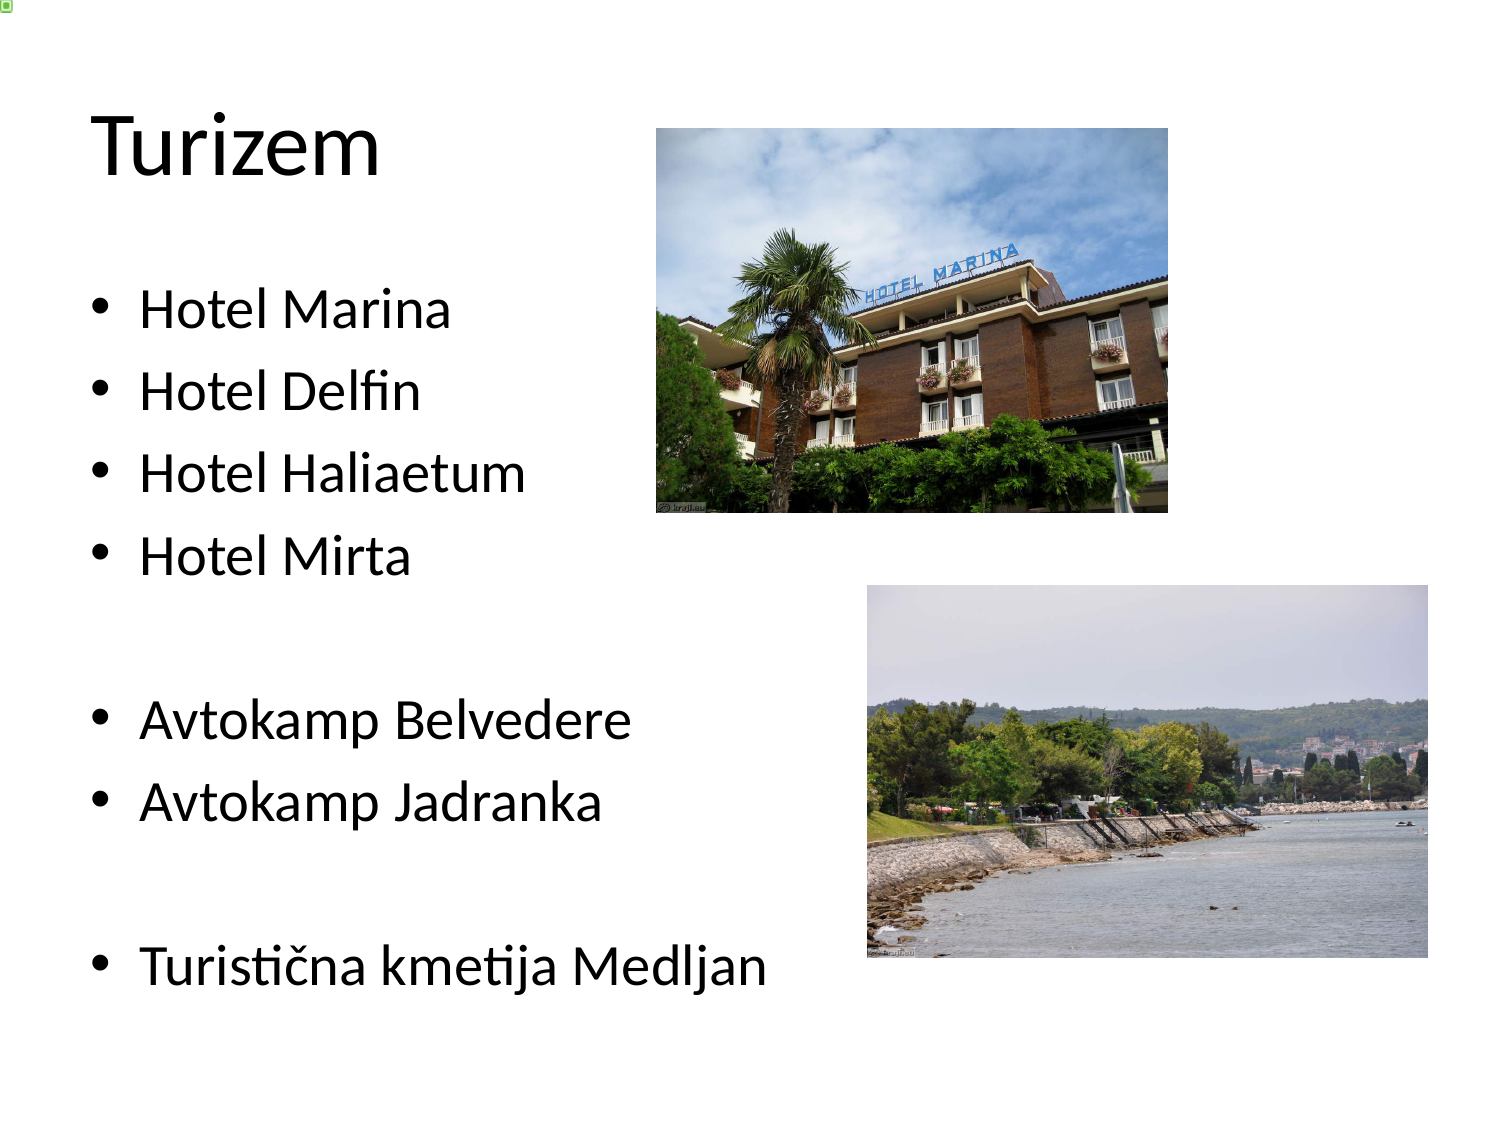

# Turizem
Hotel Marina
Hotel Delfin
Hotel Haliaetum
Hotel Mirta
Avtokamp Belvedere
Avtokamp Jadranka
Turistična kmetija Medljan